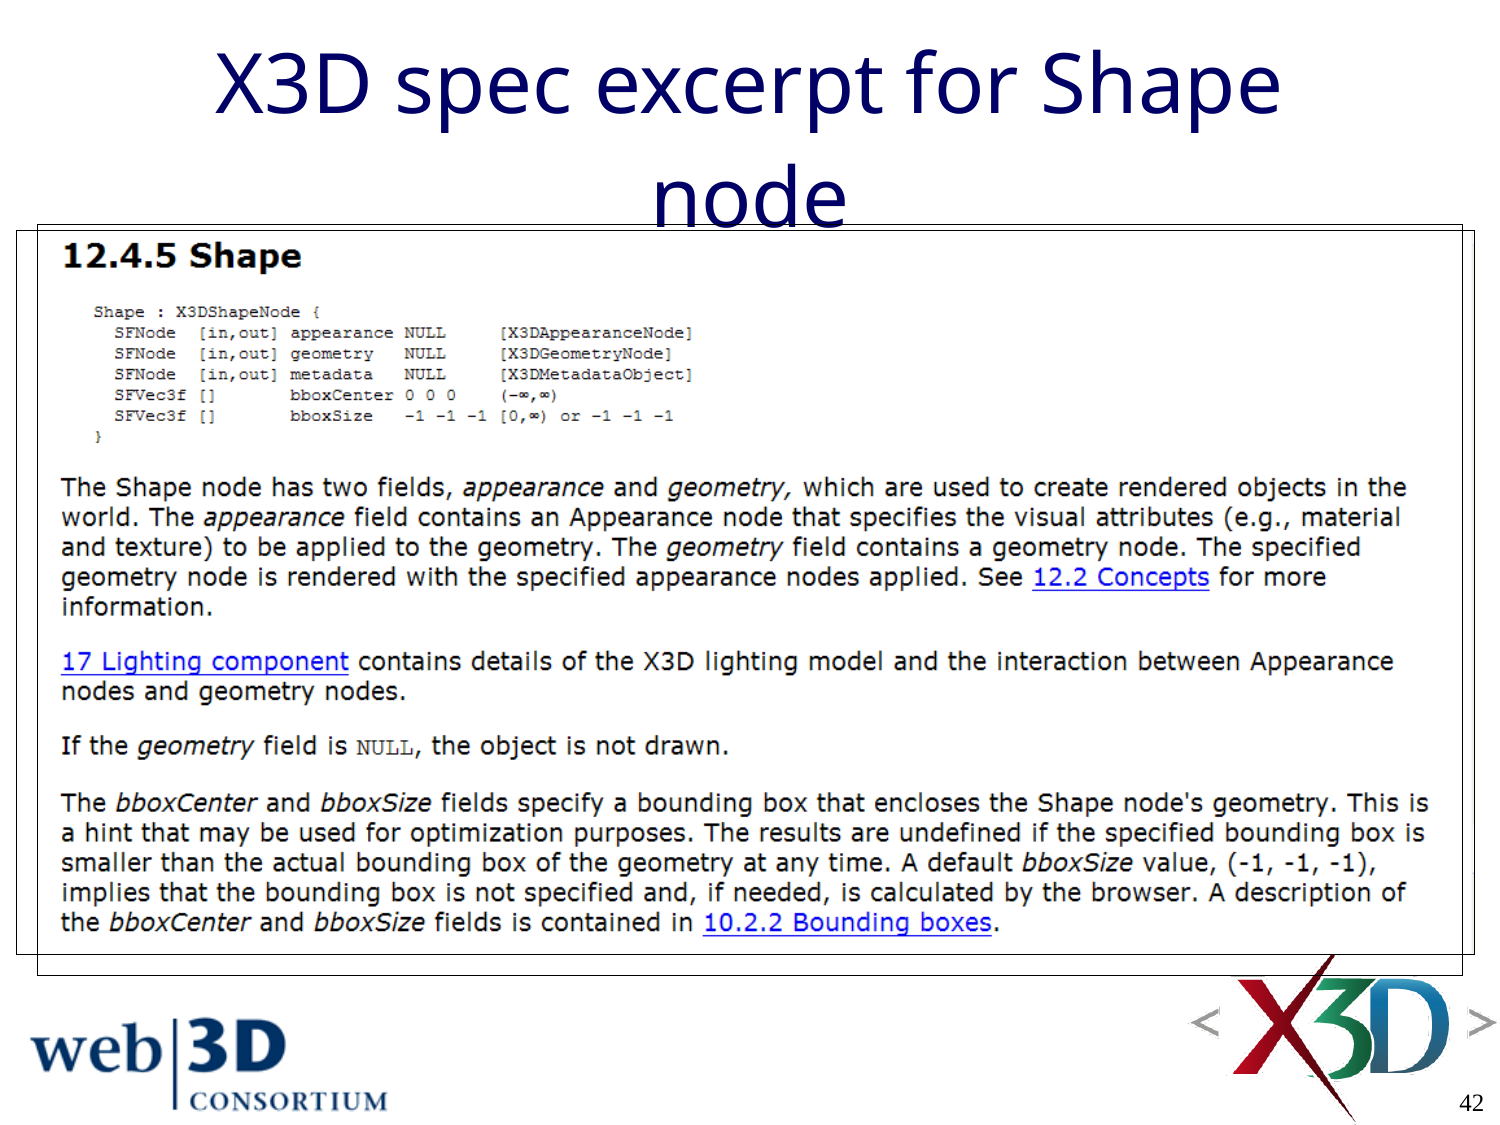

# X3D spec excerpt for Shape node